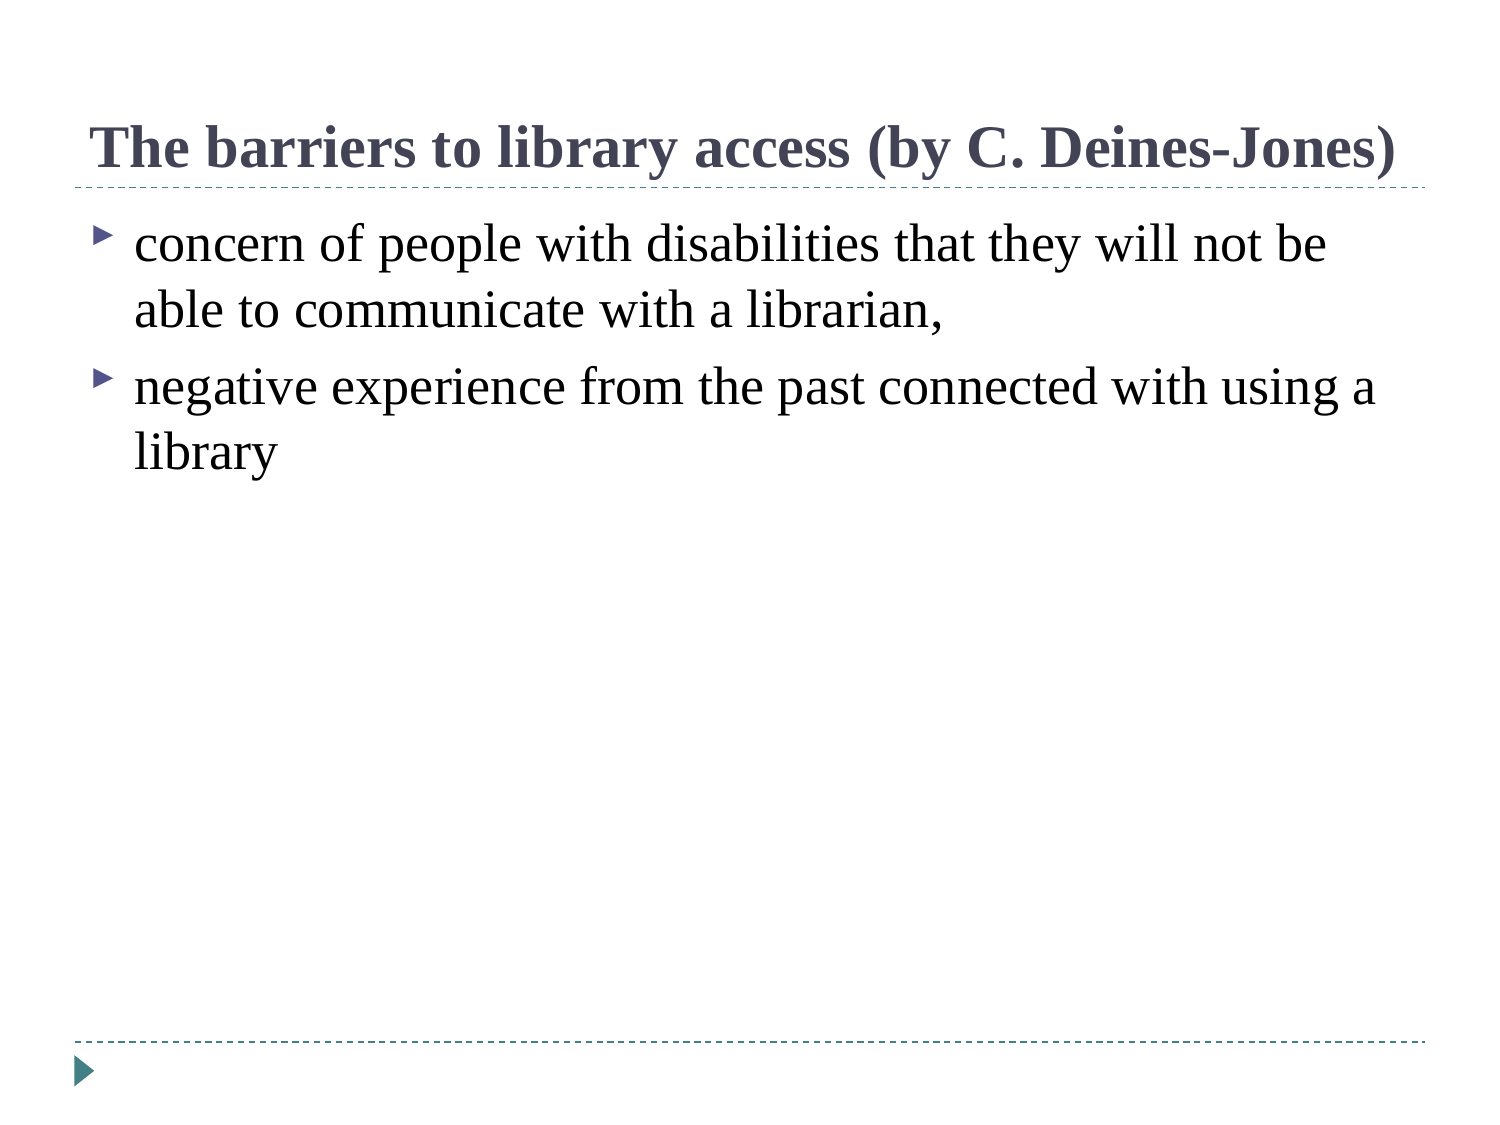

# The barriers to library access (by C. Deines-Jones)
concern of people with disabilities that they will not be able to communicate with a librarian,
negative experience from the past connected with using a library